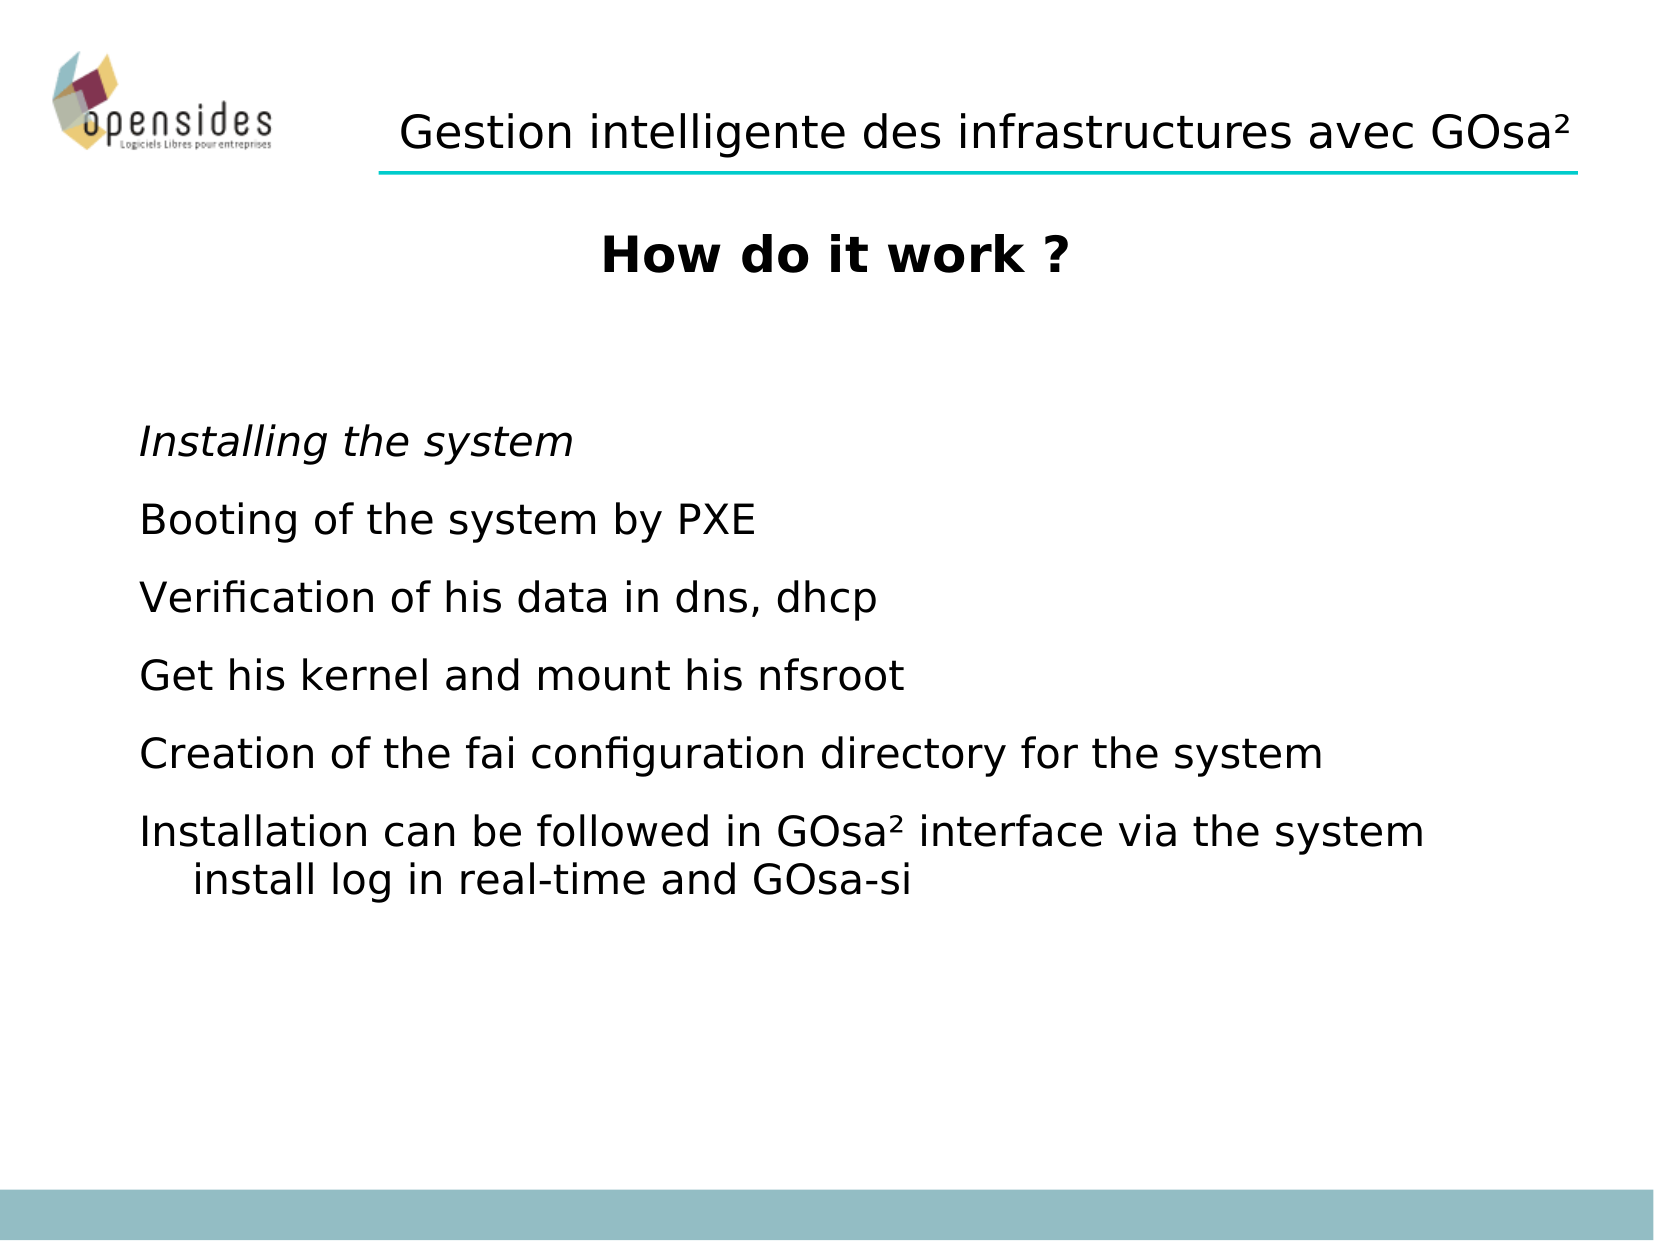

Gestion intelligente des infrastructures avec GOsa²
# How do it work ?
Installing the system
Booting of the system by PXE
Verification of his data in dns, dhcp
Get his kernel and mount his nfsroot
Creation of the fai configuration directory for the system
Installation can be followed in GOsa² interface via the system install log in real-time and GOsa-si